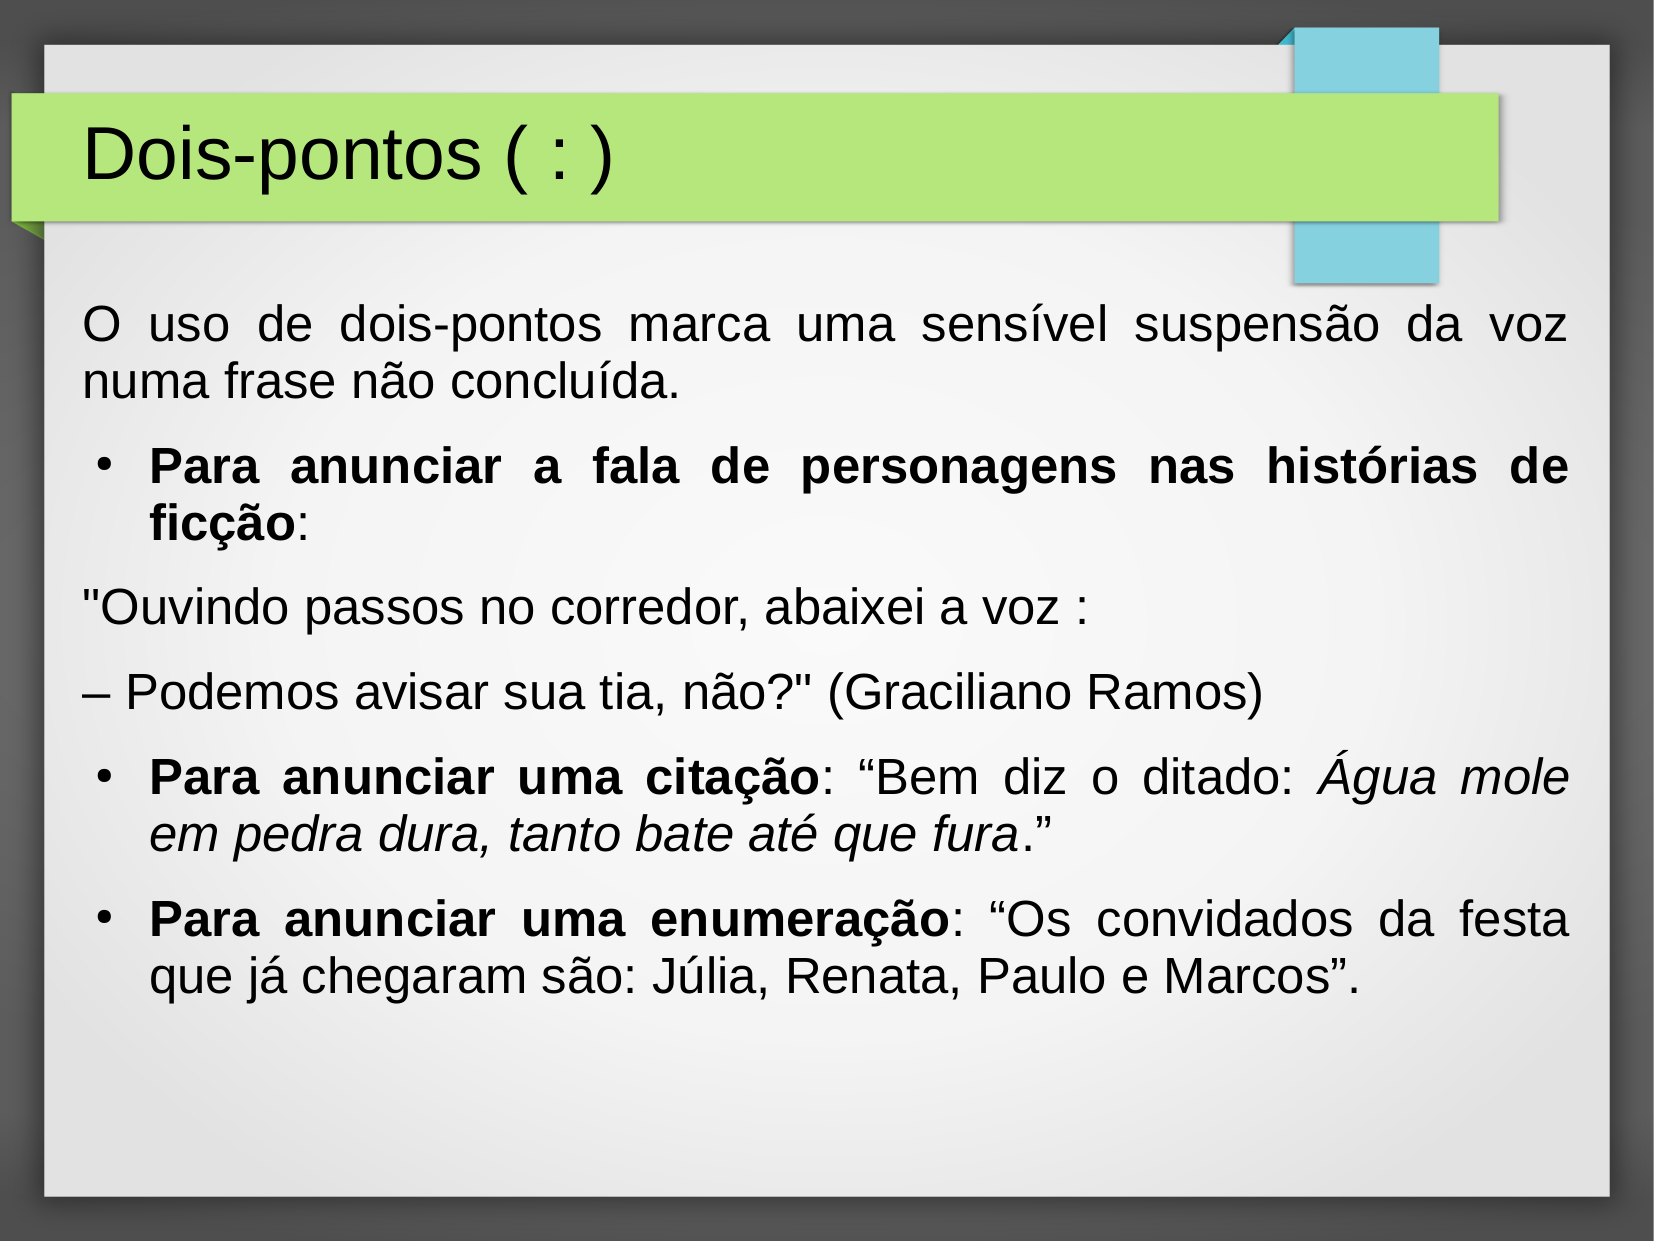

# Dois-pontos ( : )
O uso de dois-pontos marca uma sensível suspensão da voz numa frase não concluída.
Para anunciar a fala de personagens nas histórias de ficção:
"Ouvindo passos no corredor, abaixei a voz :
– Podemos avisar sua tia, não?" (Graciliano Ramos)
Para anunciar uma citação: “Bem diz o ditado: Água mole em pedra dura, tanto bate até que fura.”
Para anunciar uma enumeração: “Os convidados da festa que já chegaram são: Júlia, Renata, Paulo e Marcos”.